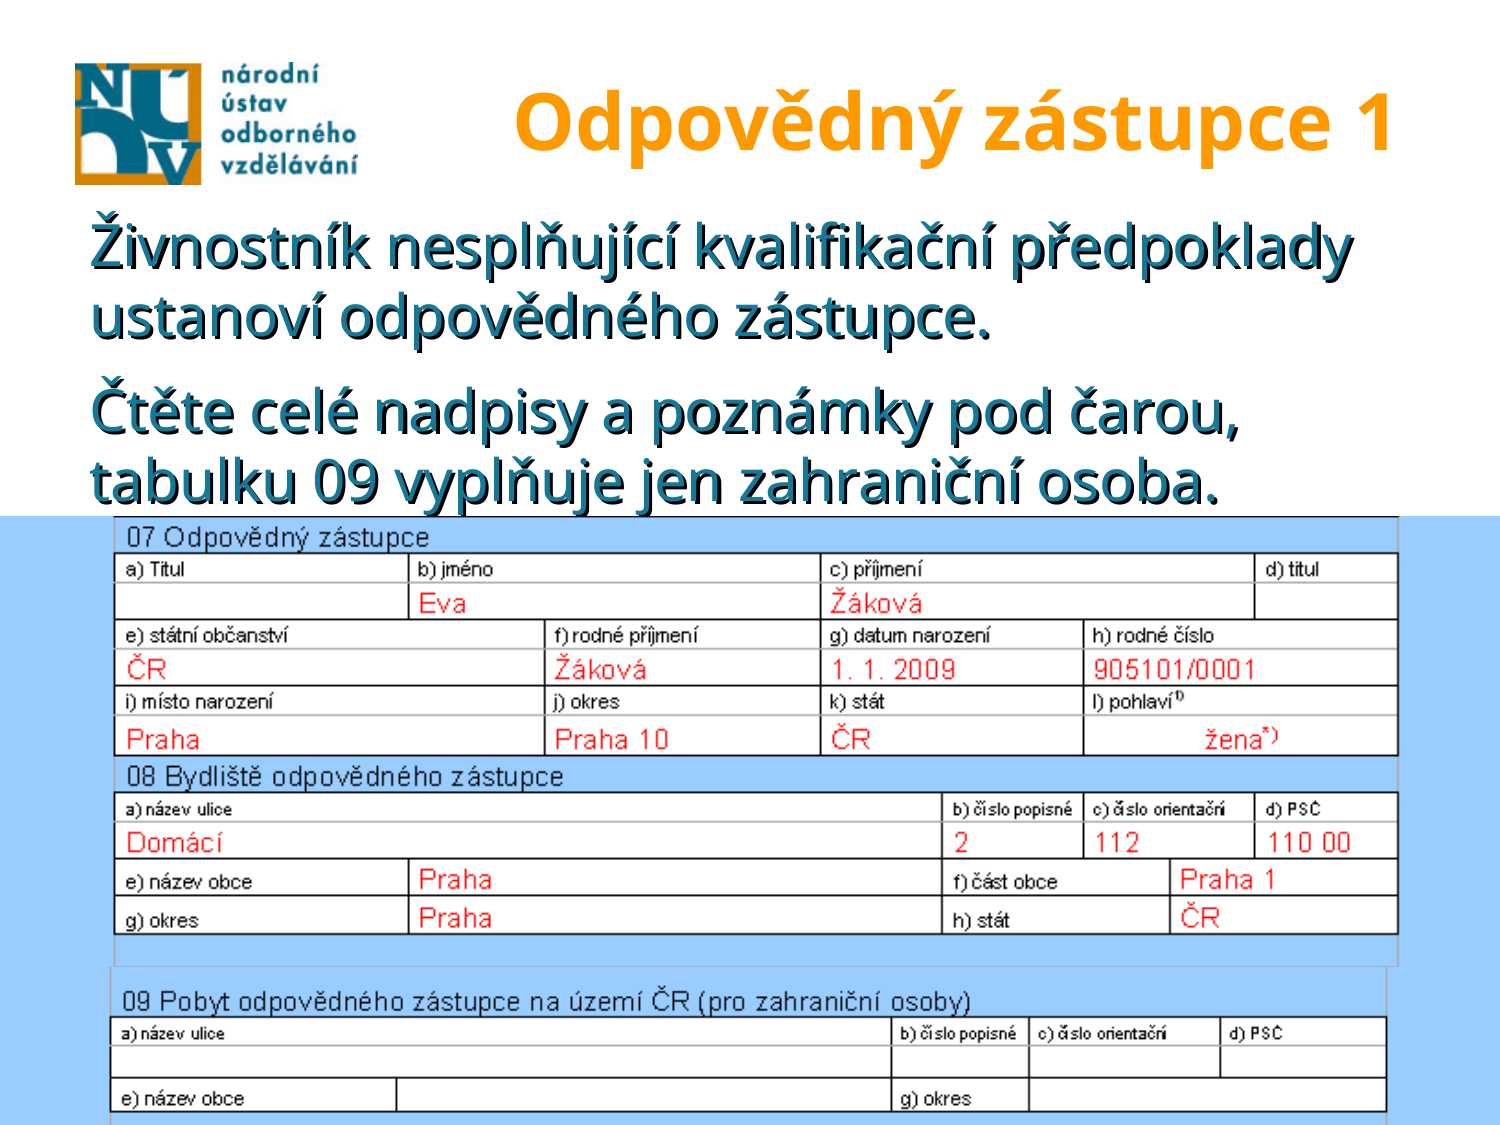

# Odpovědný zástupce 1
Živnostník nesplňující kvalifikační předpoklady
ustanoví odpovědného zástupce.
Čtěte celé nadpisy a poznámky pod čarou,
tabulku 09 vyplňuje jen zahraniční osoba.